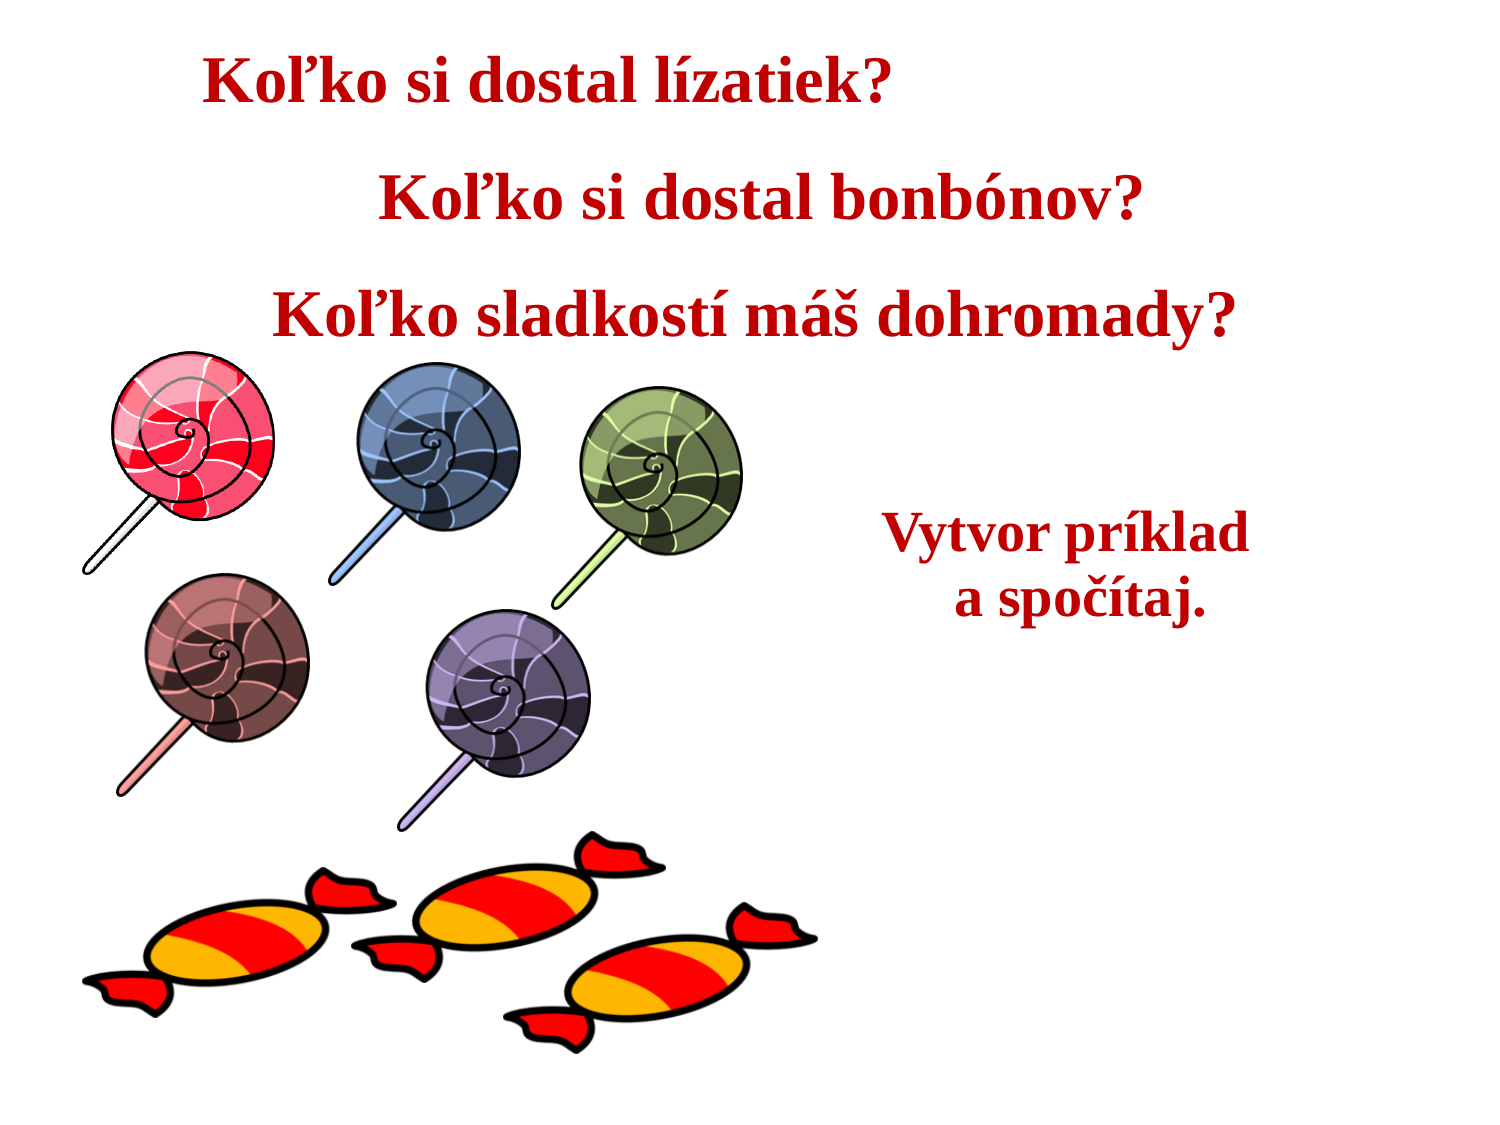

Koľko si dostal lízatiek?
Koľko si dostal bonbónov?
Koľko sladkostí máš dohromady?
Vytvor príklad
 a spočítaj.